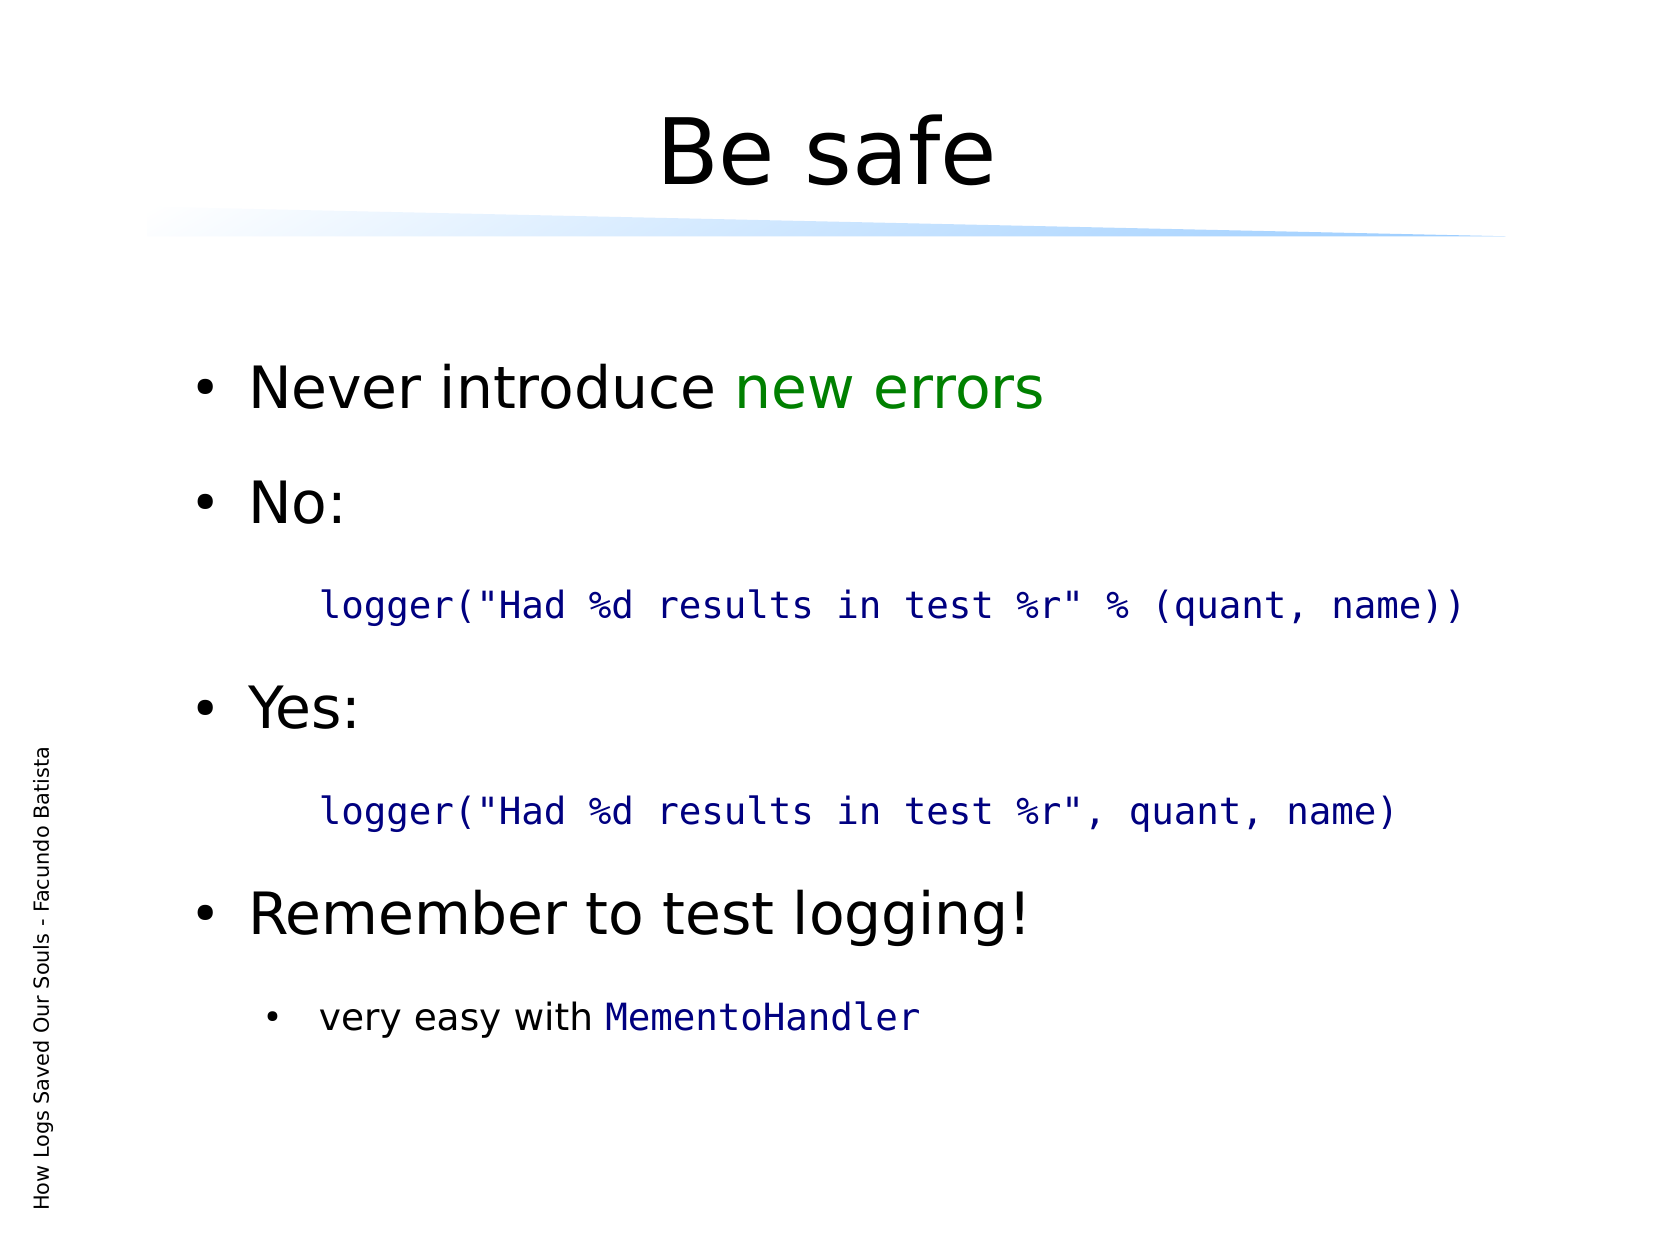

# Be safe
Never introduce new errors
No:
logger("Had %d results in test %r" % (quant, name))
Yes:
logger("Had %d results in test %r", quant, name)
Remember to test logging!
very easy with MementoHandler